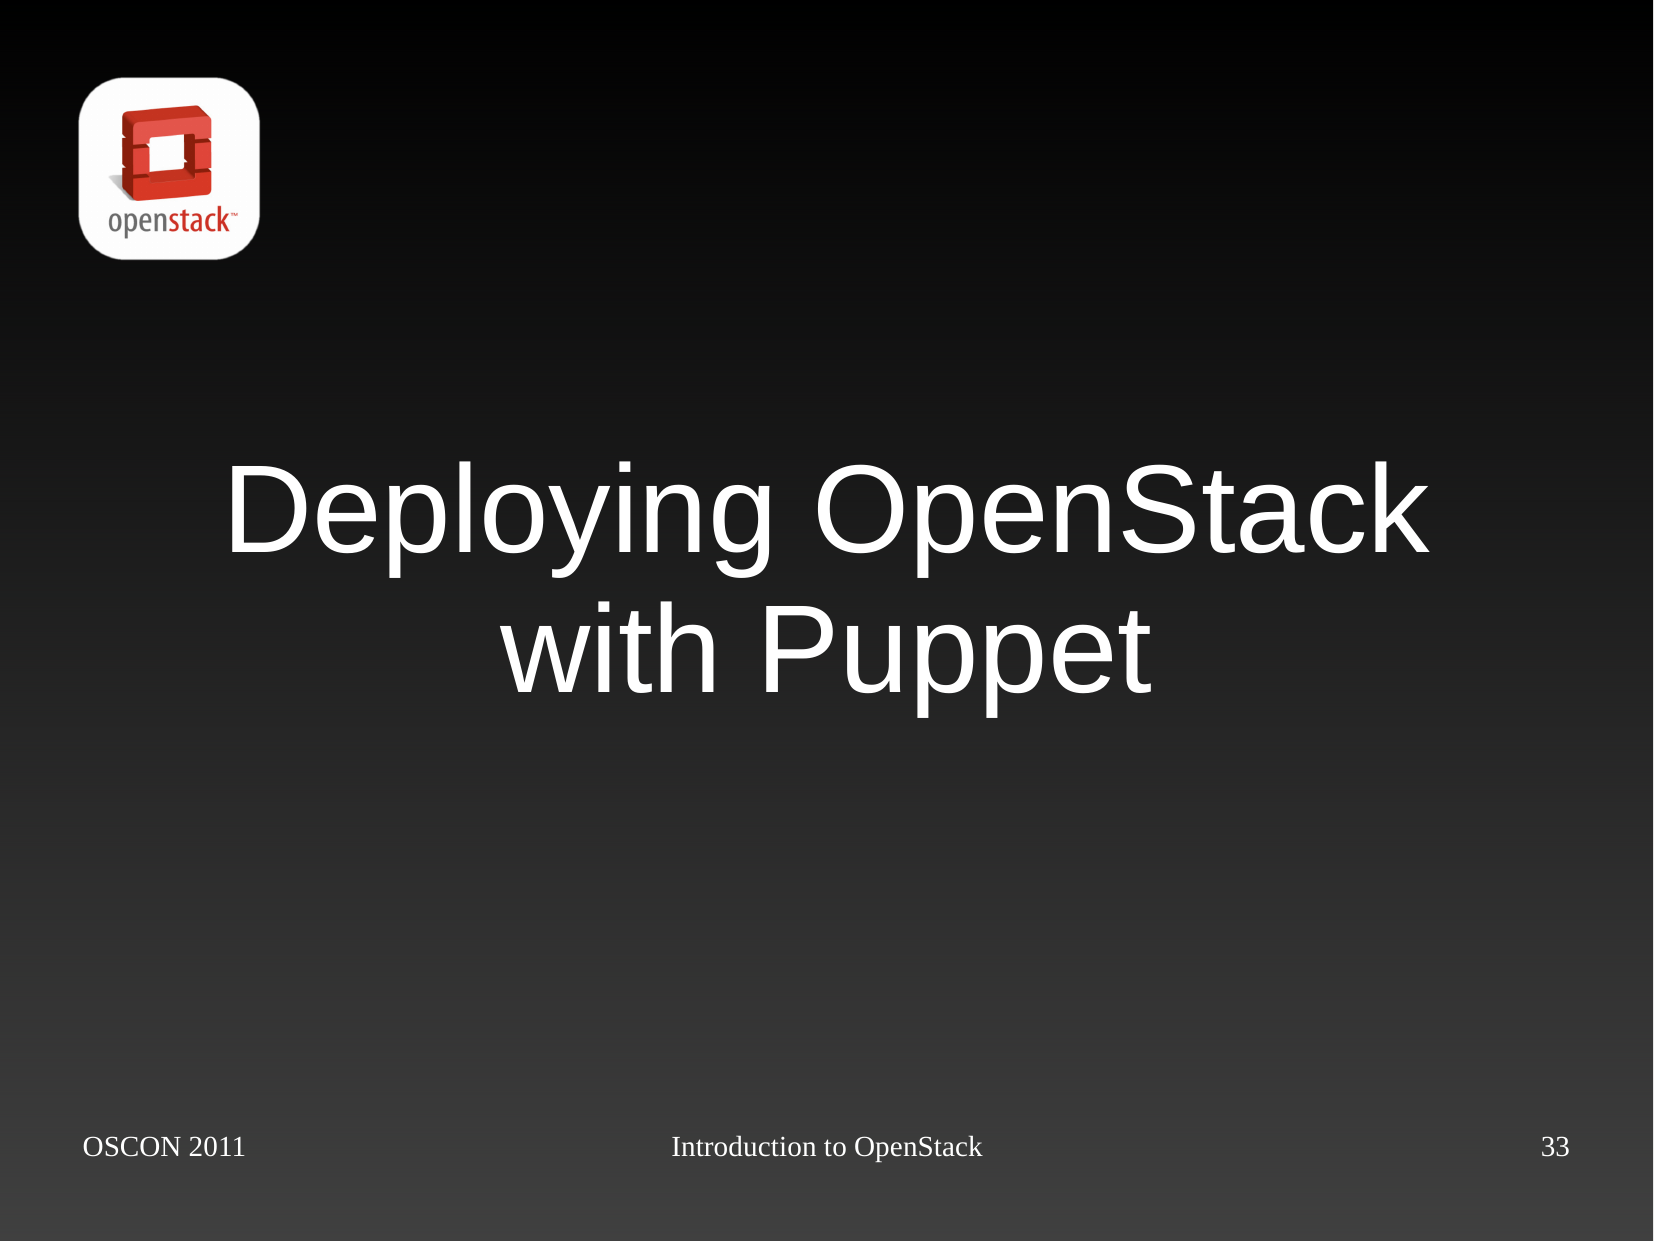

# Deploying OpenStack
with Puppet
OSCON 2011
Introduction to OpenStack
33